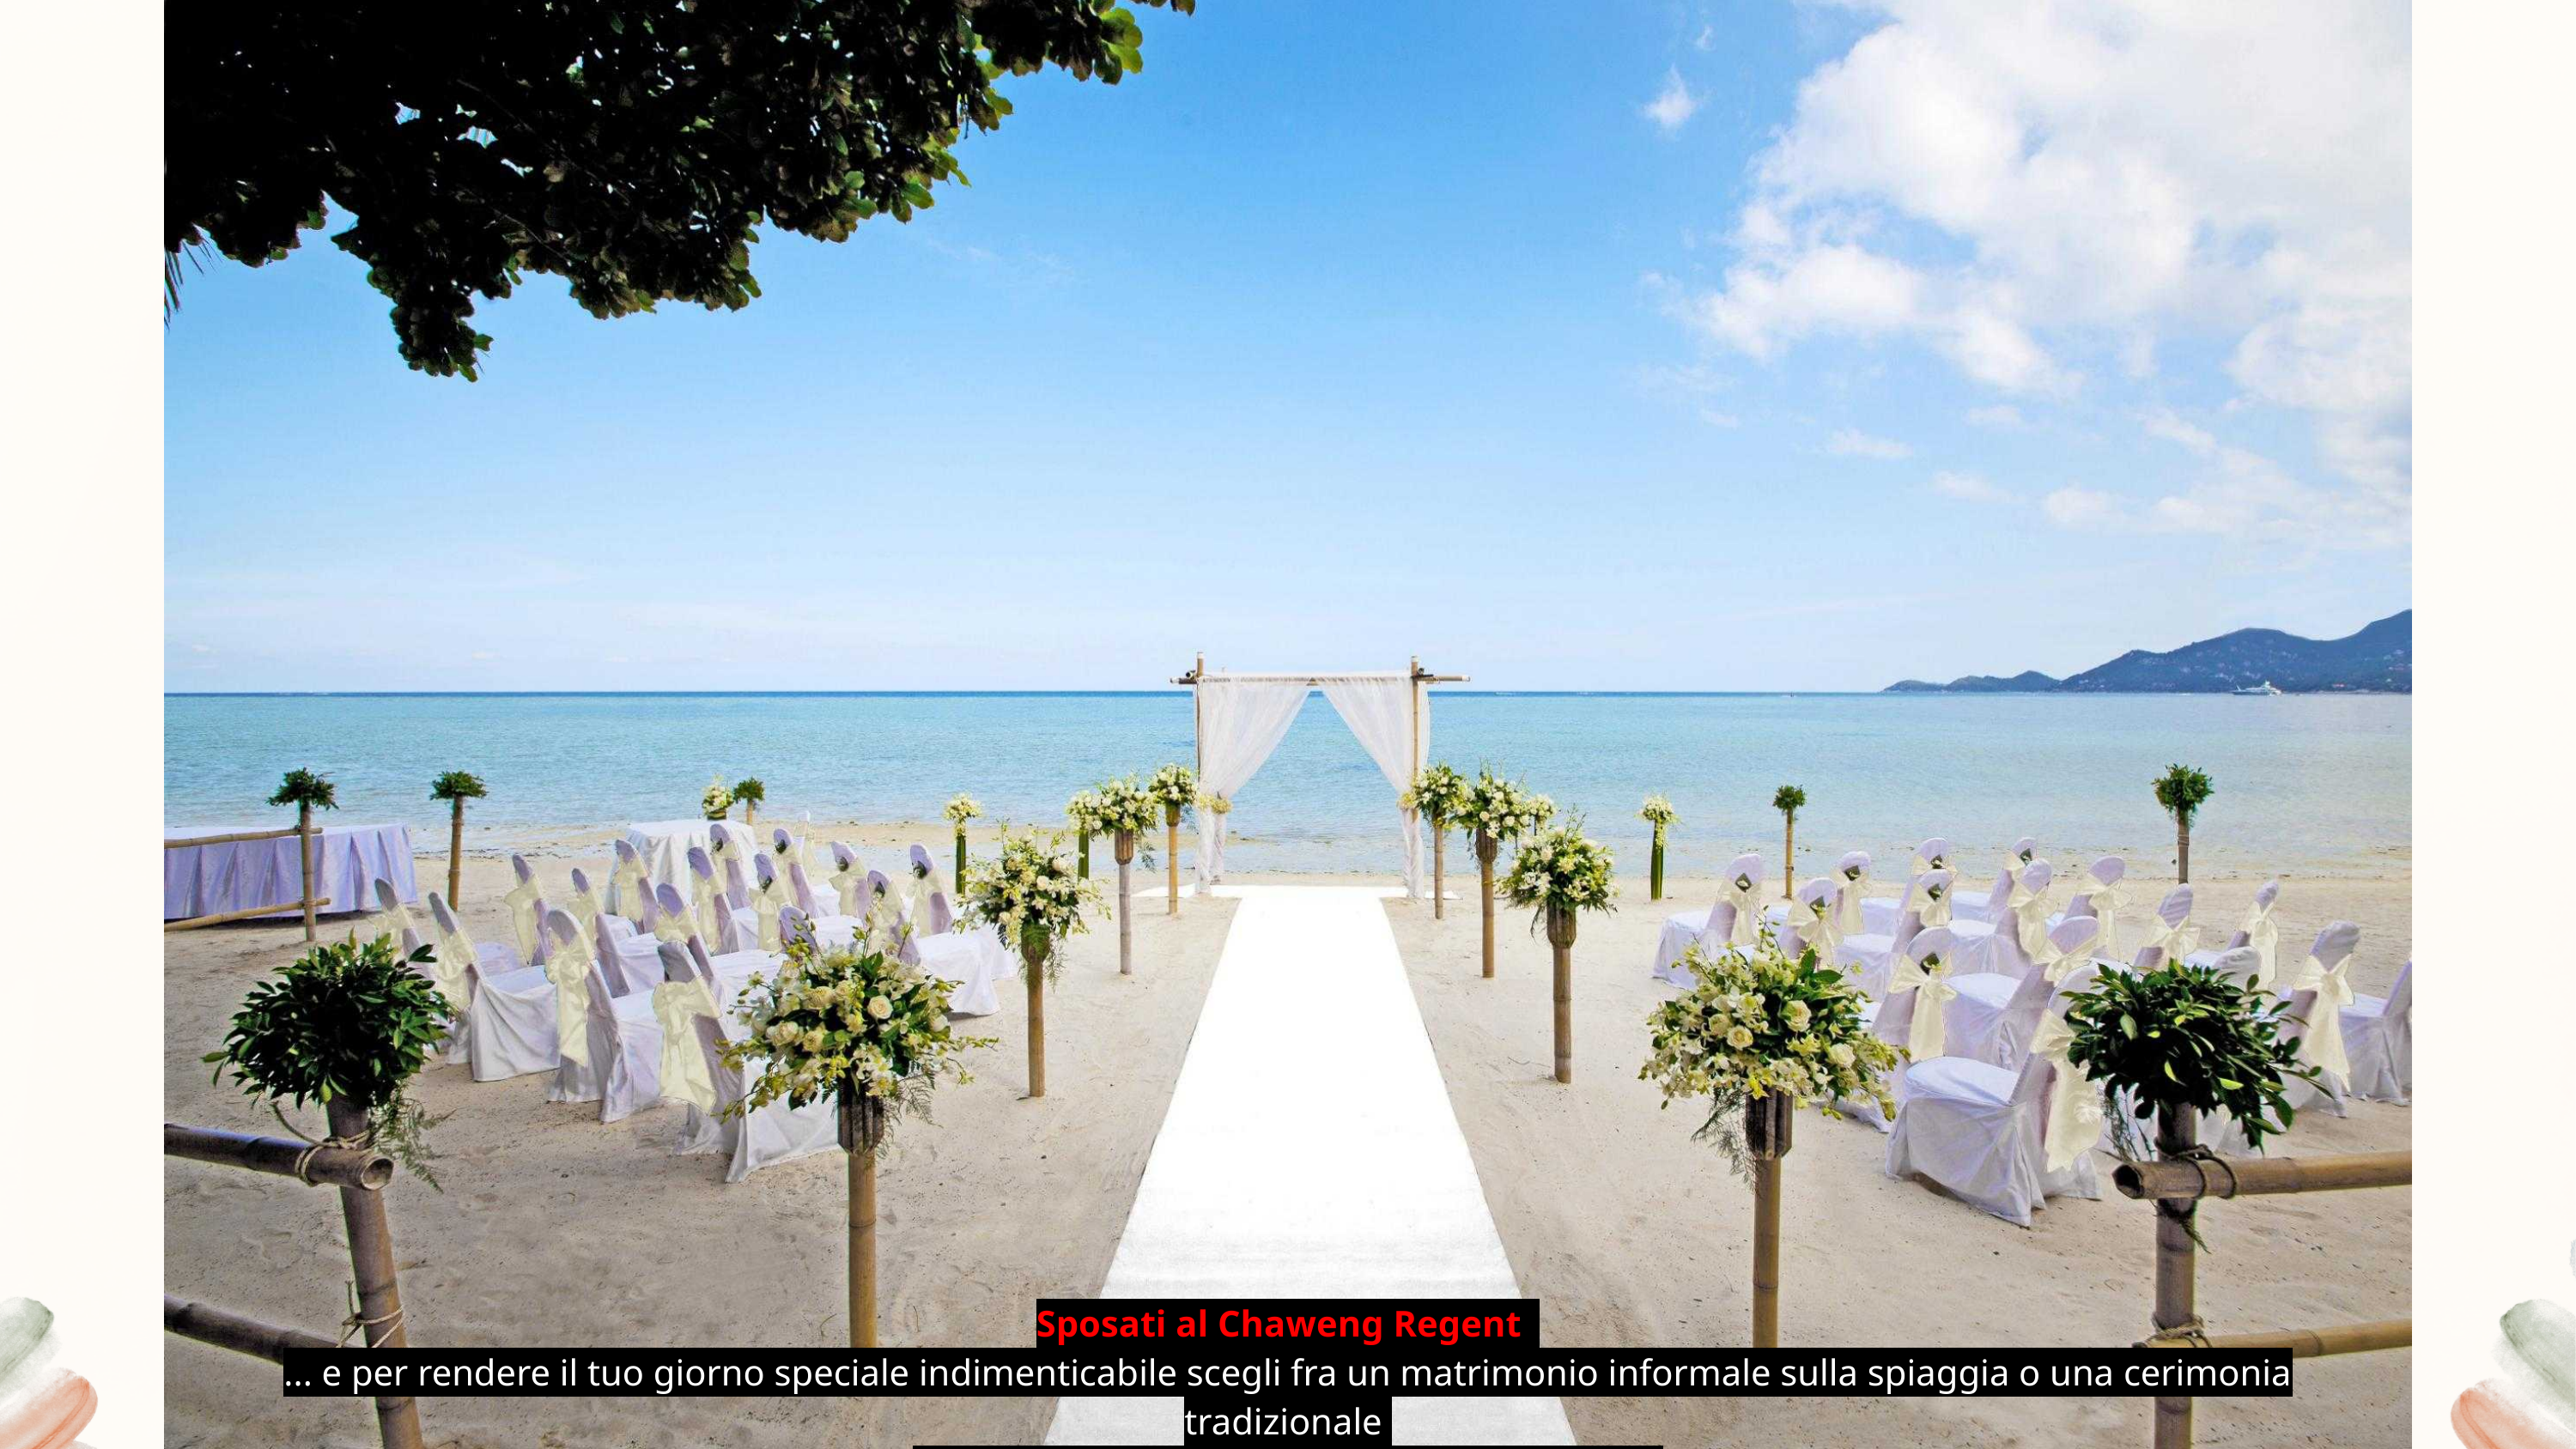

Sposati al Chaweng Regent
... e per rendere il tuo giorno speciale indimenticabile scegli fra un matrimonio informale sulla spiaggia o una cerimonia tradizionale
thai in un padiglione immerso nei giardini ...